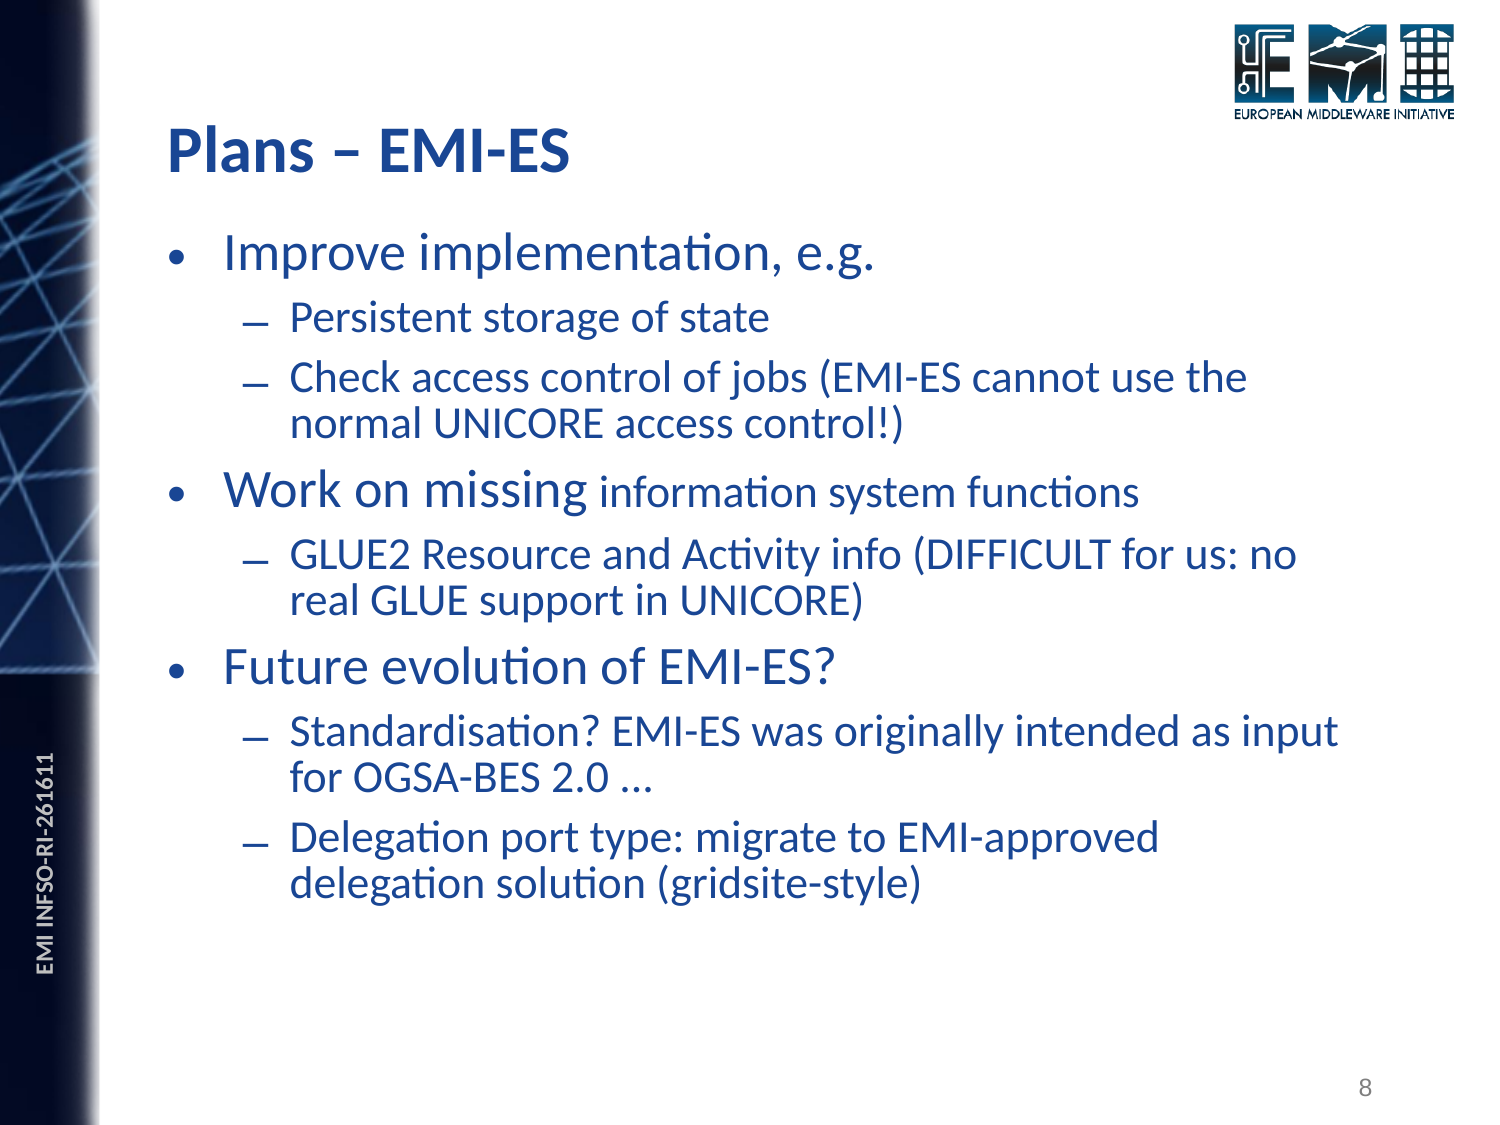

Plans – EMI-ES
# Improve implementation, e.g.
Persistent storage of state
Check access control of jobs (EMI-ES cannot use the normal UNICORE access control!)
Work on missing information system functions
GLUE2 Resource and Activity info (DIFFICULT for us: no real GLUE support in UNICORE)
Future evolution of EMI-ES?
Standardisation? EMI-ES was originally intended as input for OGSA-BES 2.0 ...
Delegation port type: migrate to EMI-approved delegation solution (gridsite-style)